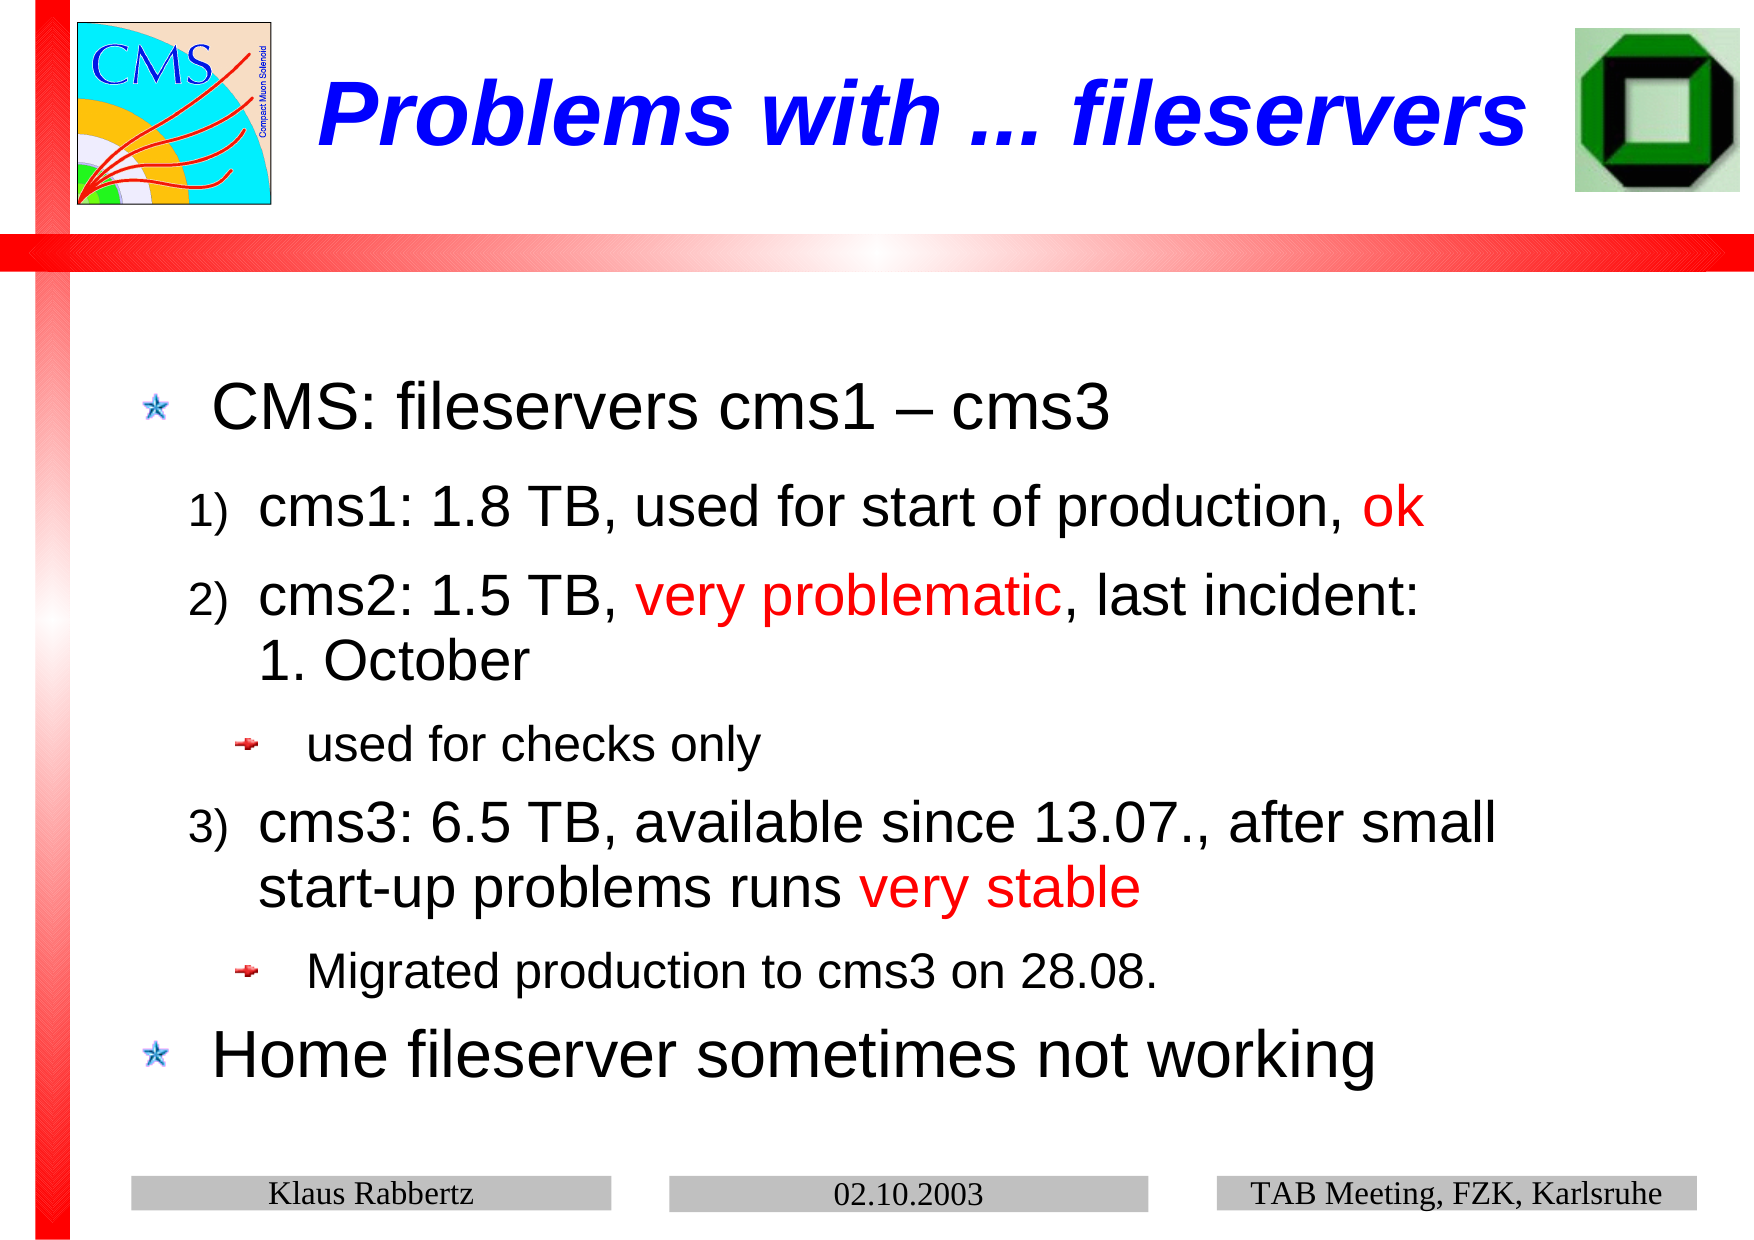

# Problems with ... fileservers
CMS: fileservers cms1 – cms3
cms1: 1.8 TB, used for start of production, ok
cms2: 1.5 TB, very problematic, last incident: 1. October
used for checks only
cms3: 6.5 TB, available since 13.07., after small start-up problems runs very stable
Migrated production to cms3 on 28.08.
Home fileserver sometimes not working